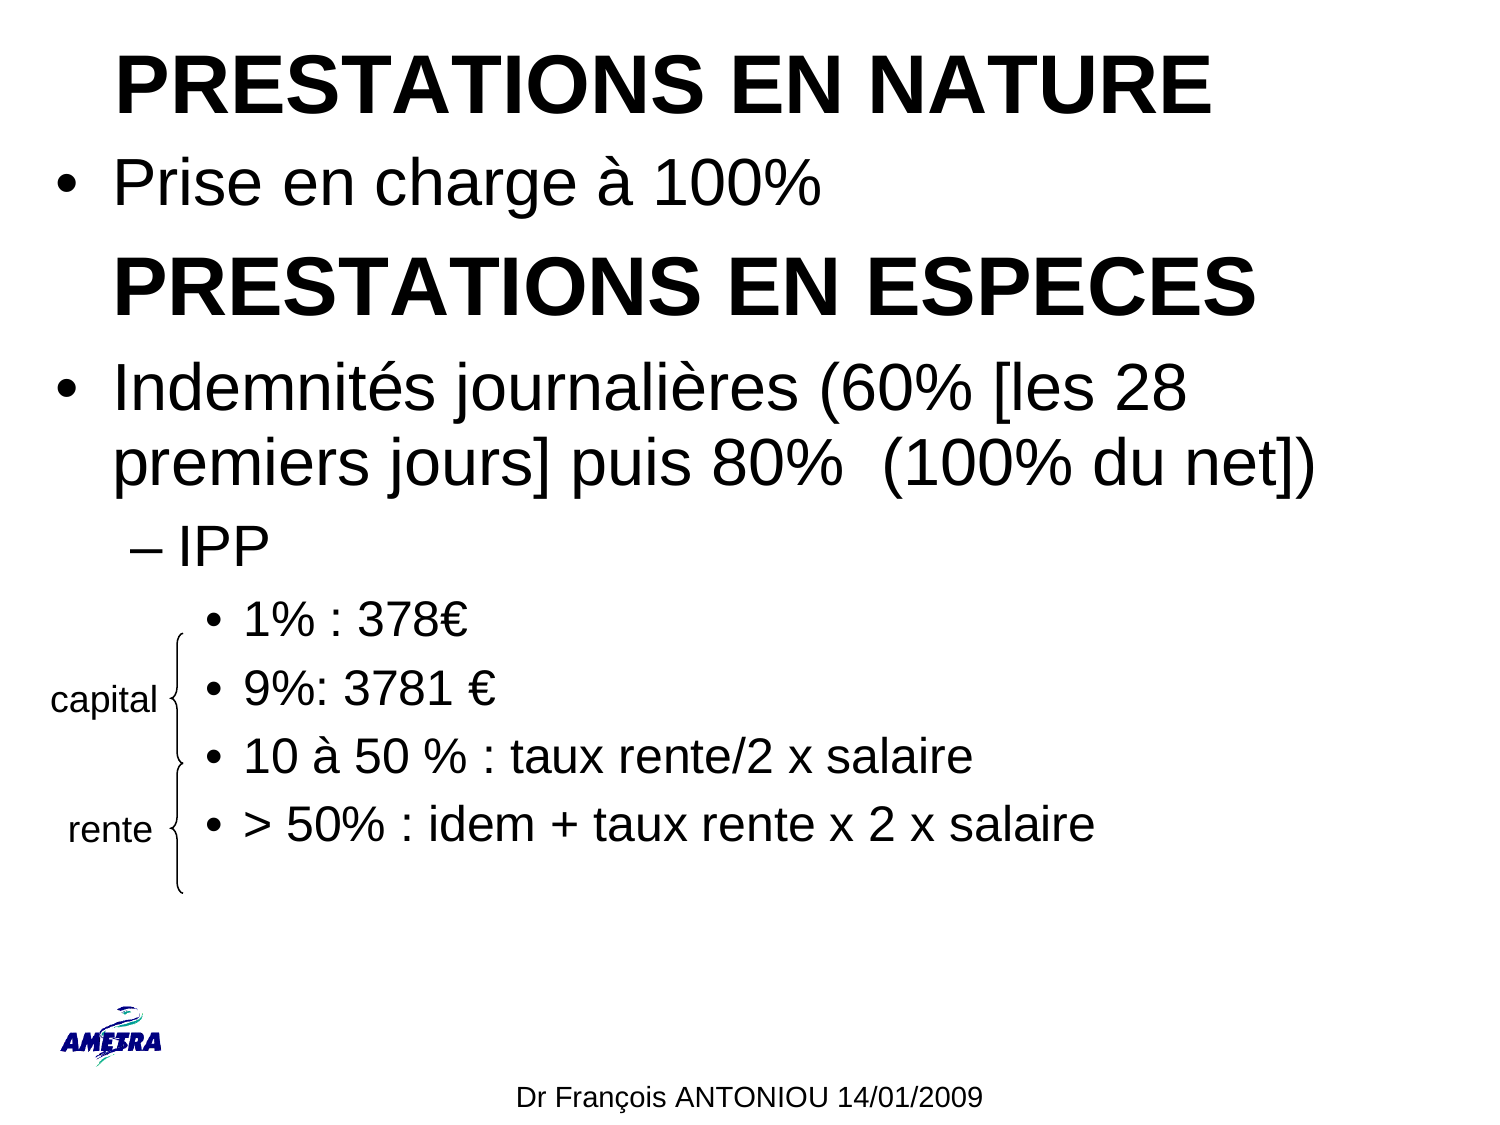

# PRESTATIONS EN NATURE
Prise en charge à 100%
	PRESTATIONS EN ESPECES
Indemnités journalières (60% [les 28 premiers jours] puis 80% (100% du net])
IPP
1% : 378€
9%: 3781 €
10 à 50 % : taux rente/2 x salaire
> 50% : idem + taux rente x 2 x salaire
capital
rente
Dr François ANTONIOU 14/01/2009